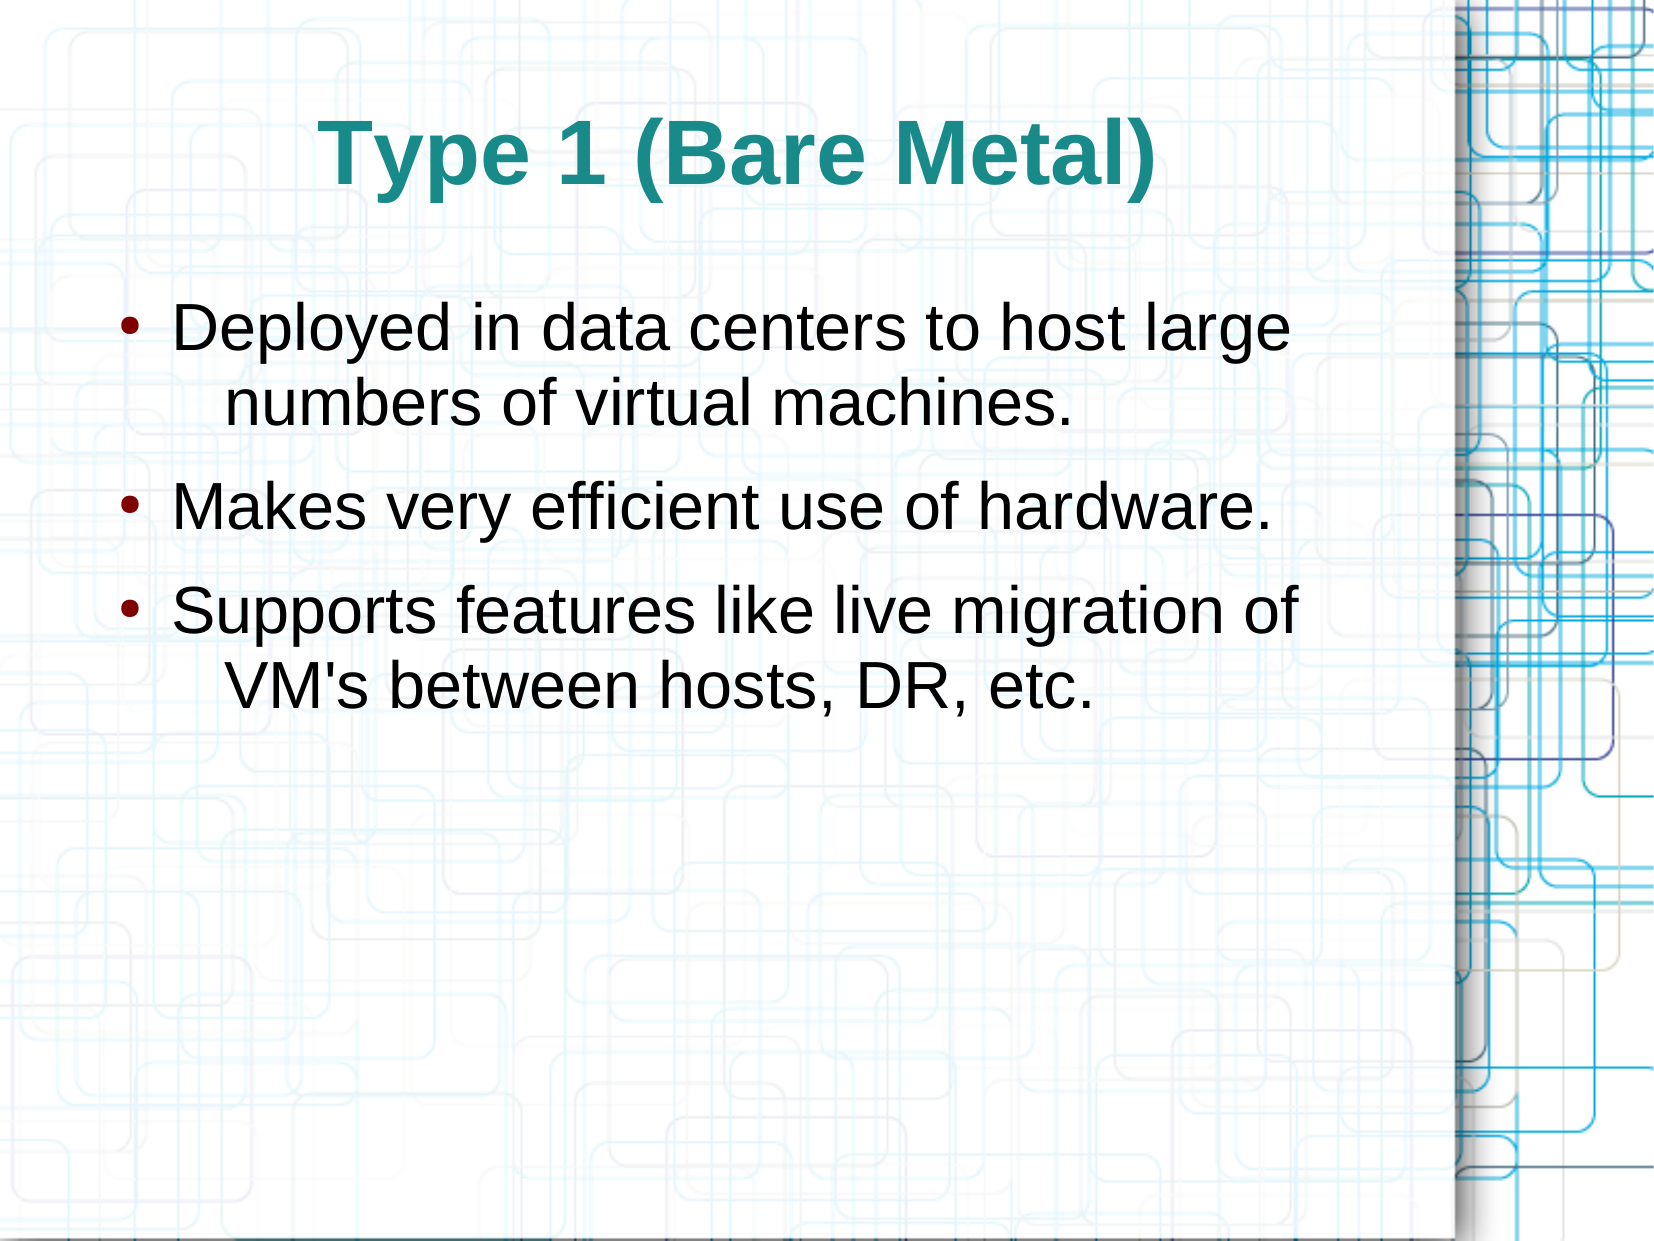

# Type 1 (Bare Metal)
Deployed in data centers to host large numbers of virtual machines.
Makes very efficient use of hardware.
Supports features like live migration of VM's between hosts, DR, etc.